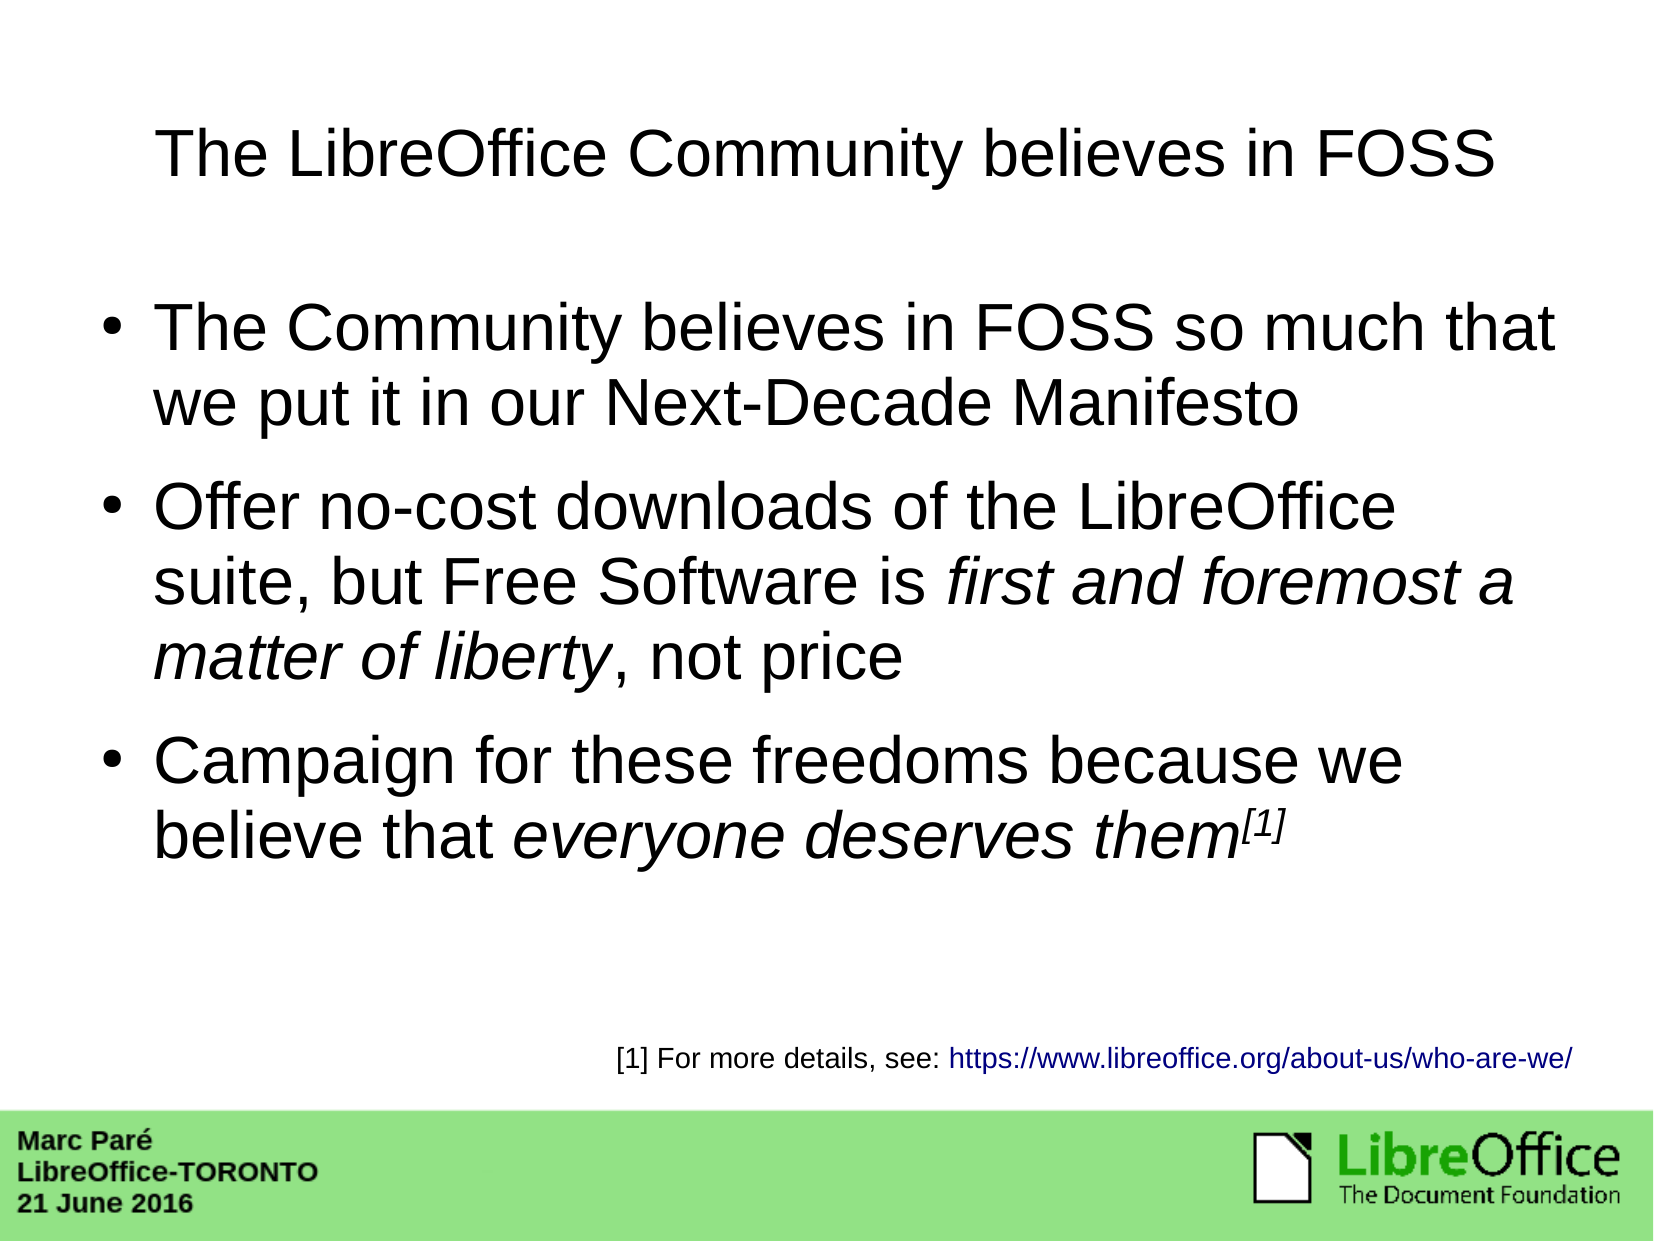

# The LibreOffice Community believes in FOSS
The Community believes in FOSS so much that we put it in our Next-Decade Manifesto
Offer no-cost downloads of the LibreOffice suite, but Free Software is first and foremost a matter of liberty, not price
Campaign for these freedoms because we believe that everyone deserves them[1]
[1] For more details, see: https://www.libreoffice.org/about-us/who-are-we/